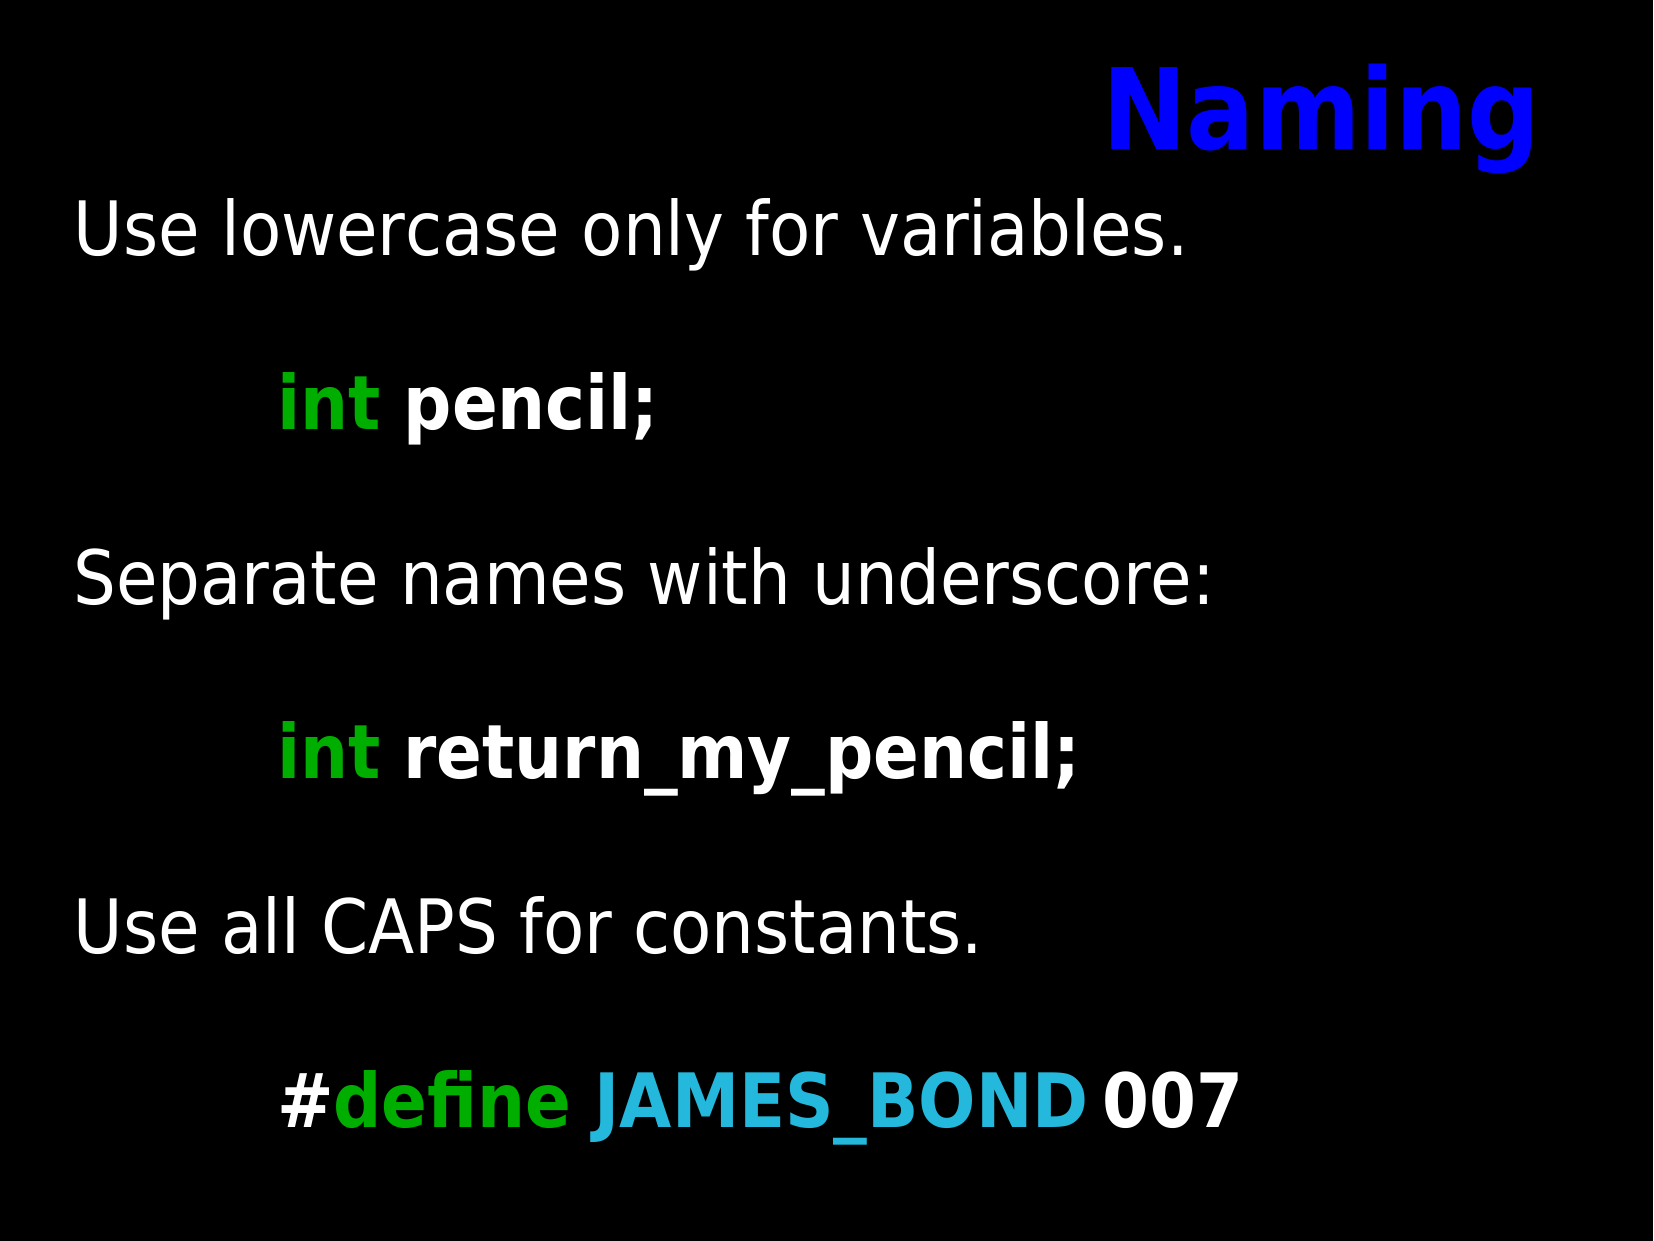

Naming
 Use lowercase only for variables.
			int pencil;
 Separate names with underscore:
			int return_my_pencil;
 Use all CAPS for constants.
			#define JAMES_BOND	007